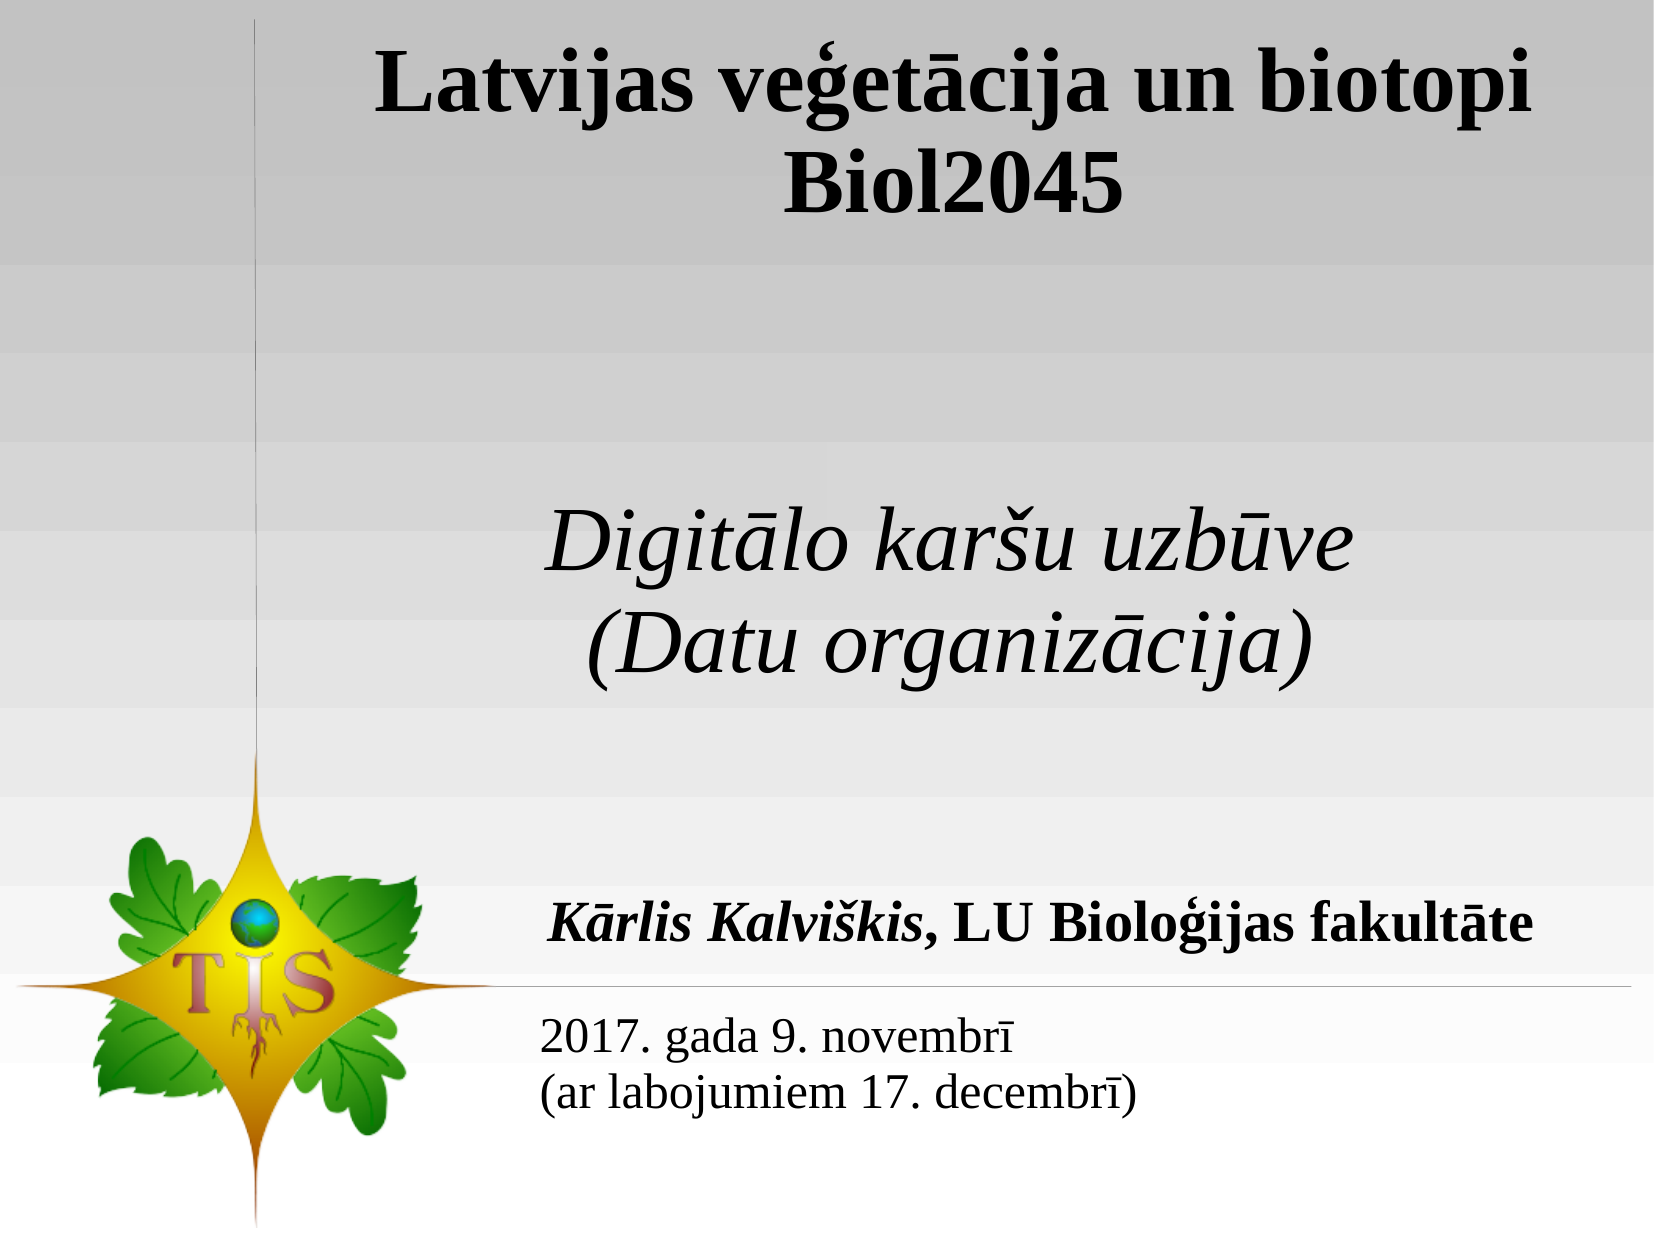

# Digitālo karšu uzbūve (Datu organizācija)
2017. gada 9. novembrī
(ar labojumiem 17. decembrī)